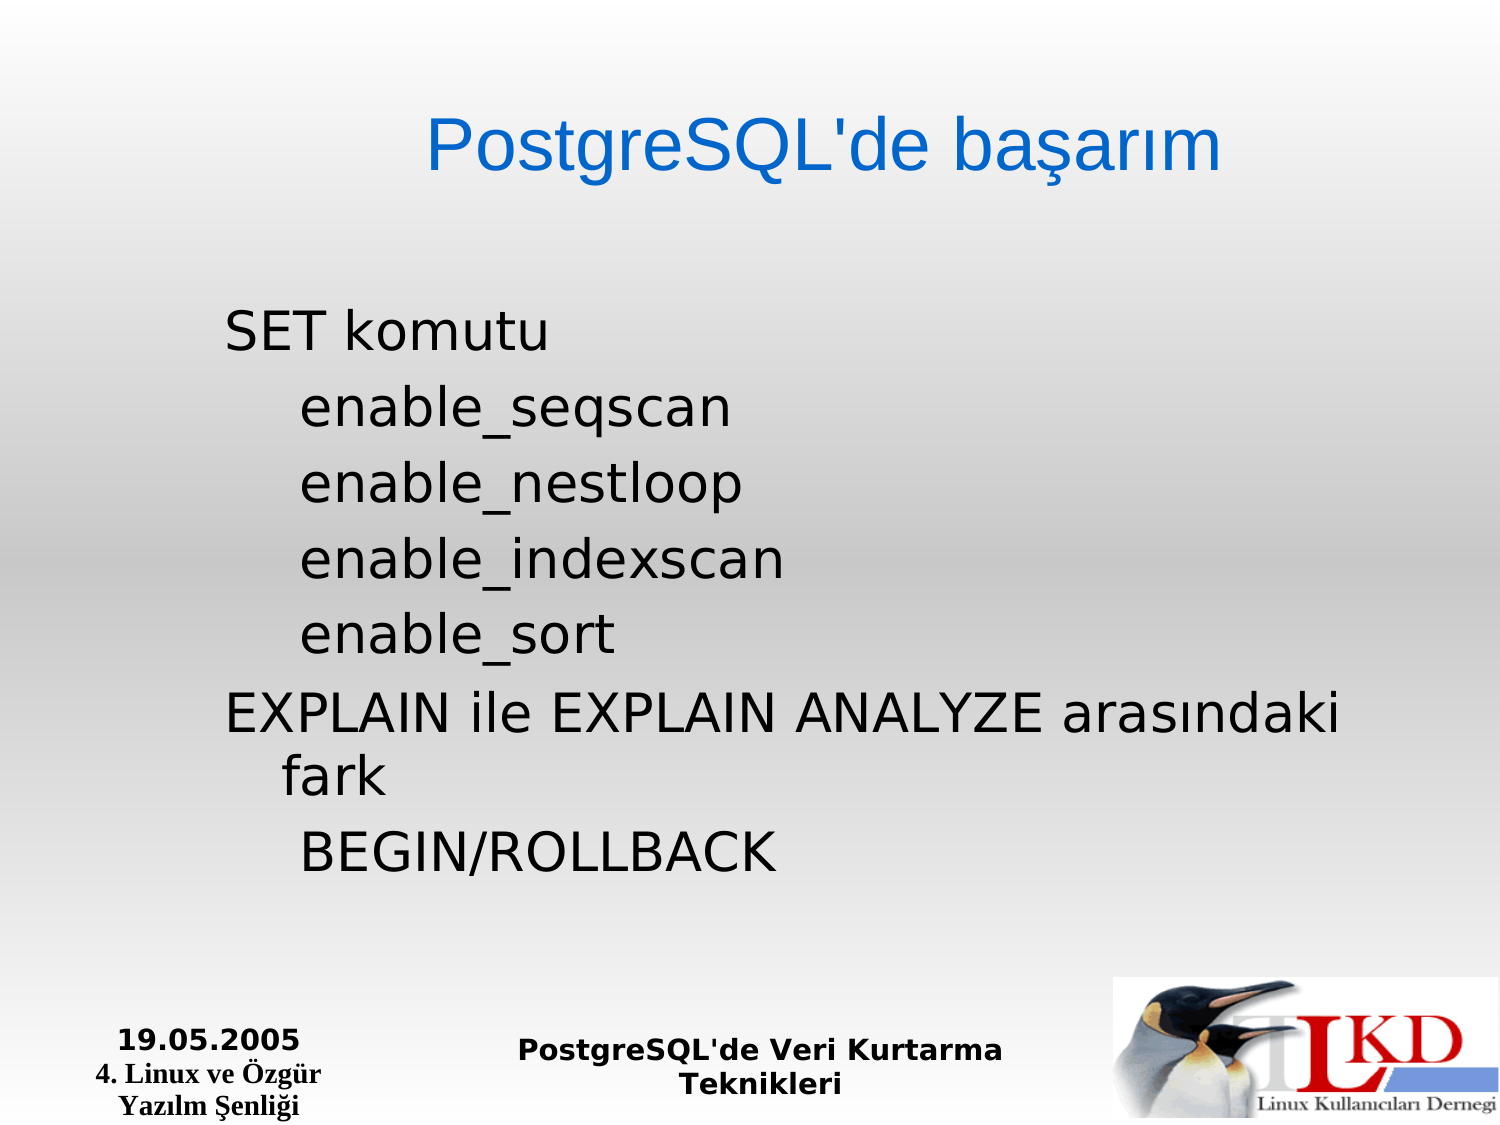

# PostgreSQL'de başarım
SET komutu
enable_seqscan
enable_nestloop
enable_indexscan
enable_sort
EXPLAIN ile EXPLAIN ANALYZE arasındaki fark
BEGIN/ROLLBACK